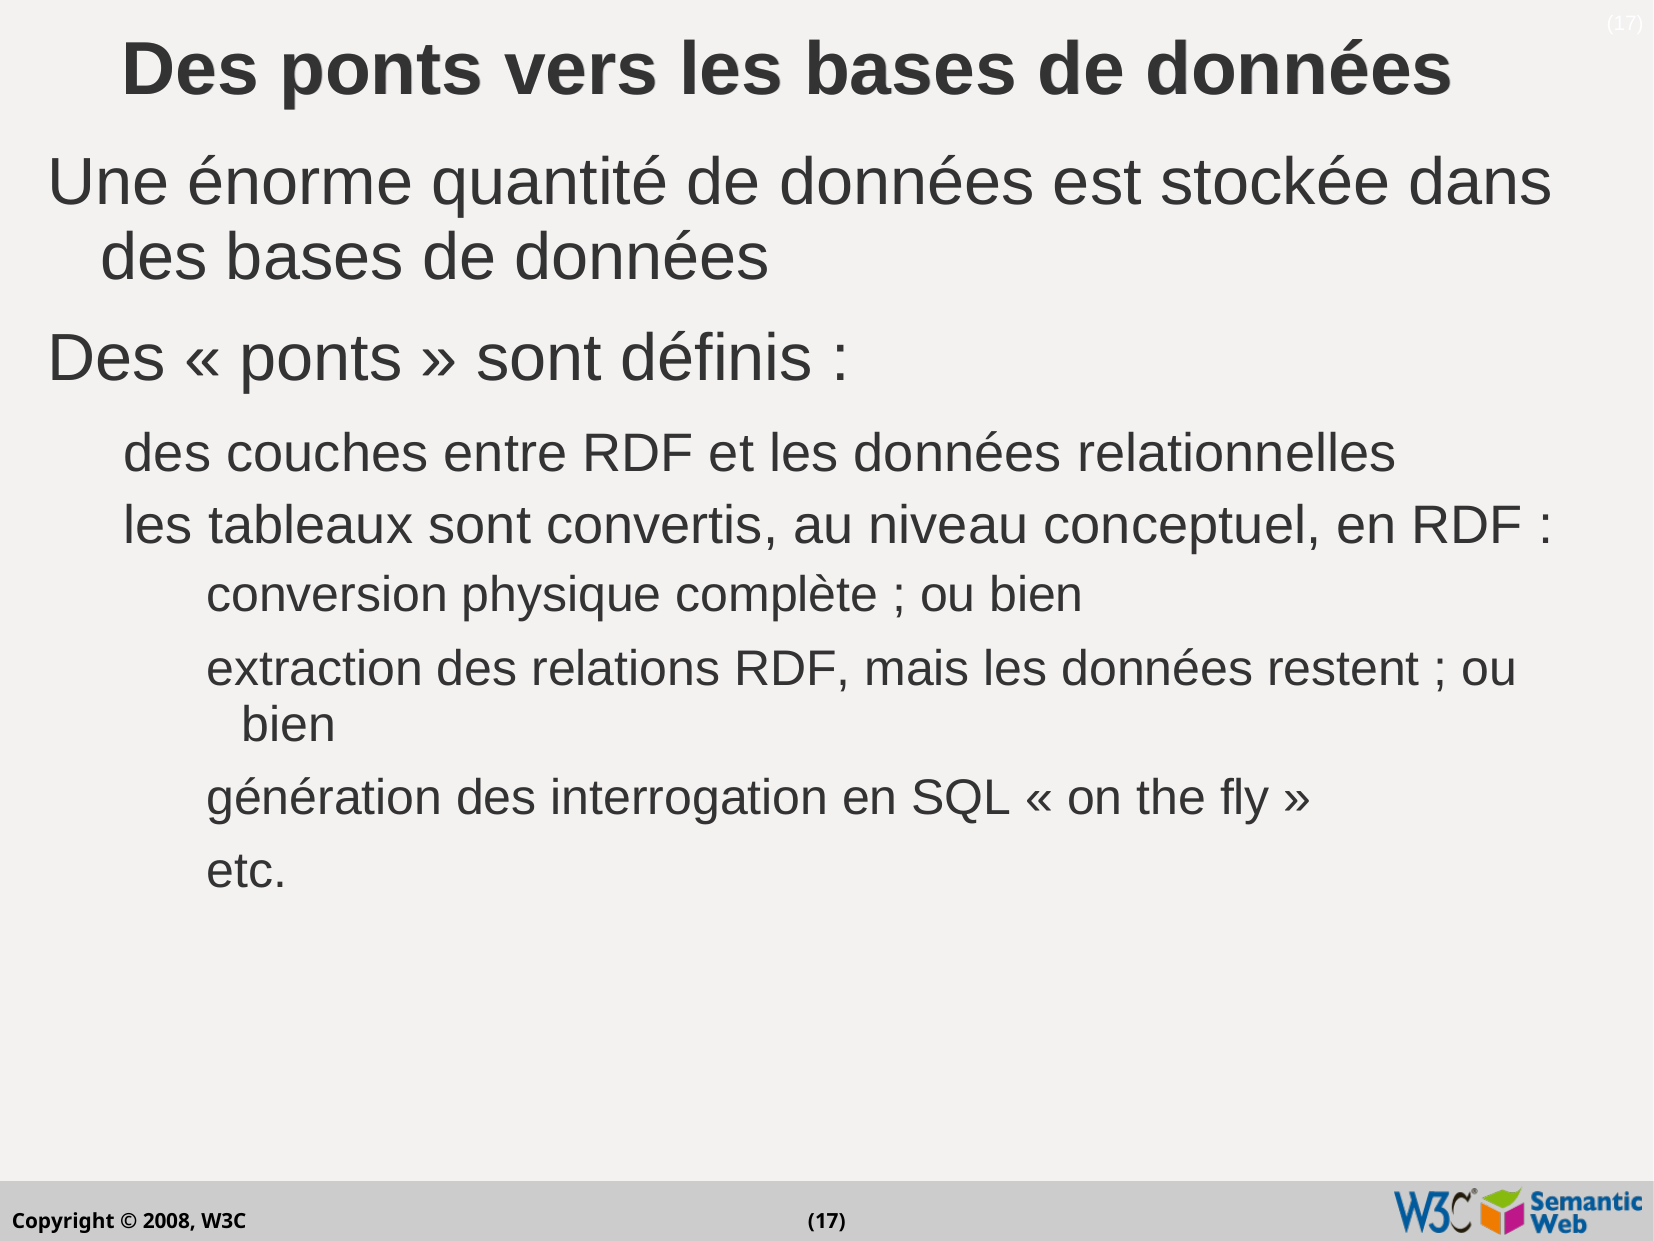

# Des ponts vers les bases de données
Une énorme quantité de données est stockée dans des bases de données
Des « ponts » sont définis :
des couches entre RDF et les données relationnelles
les tableaux sont convertis, au niveau conceptuel, en RDF :
conversion physique complète ; ou bien
extraction des relations RDF, mais les données restent ; ou bien
génération des interrogation en SQL « on the fly »
etc.